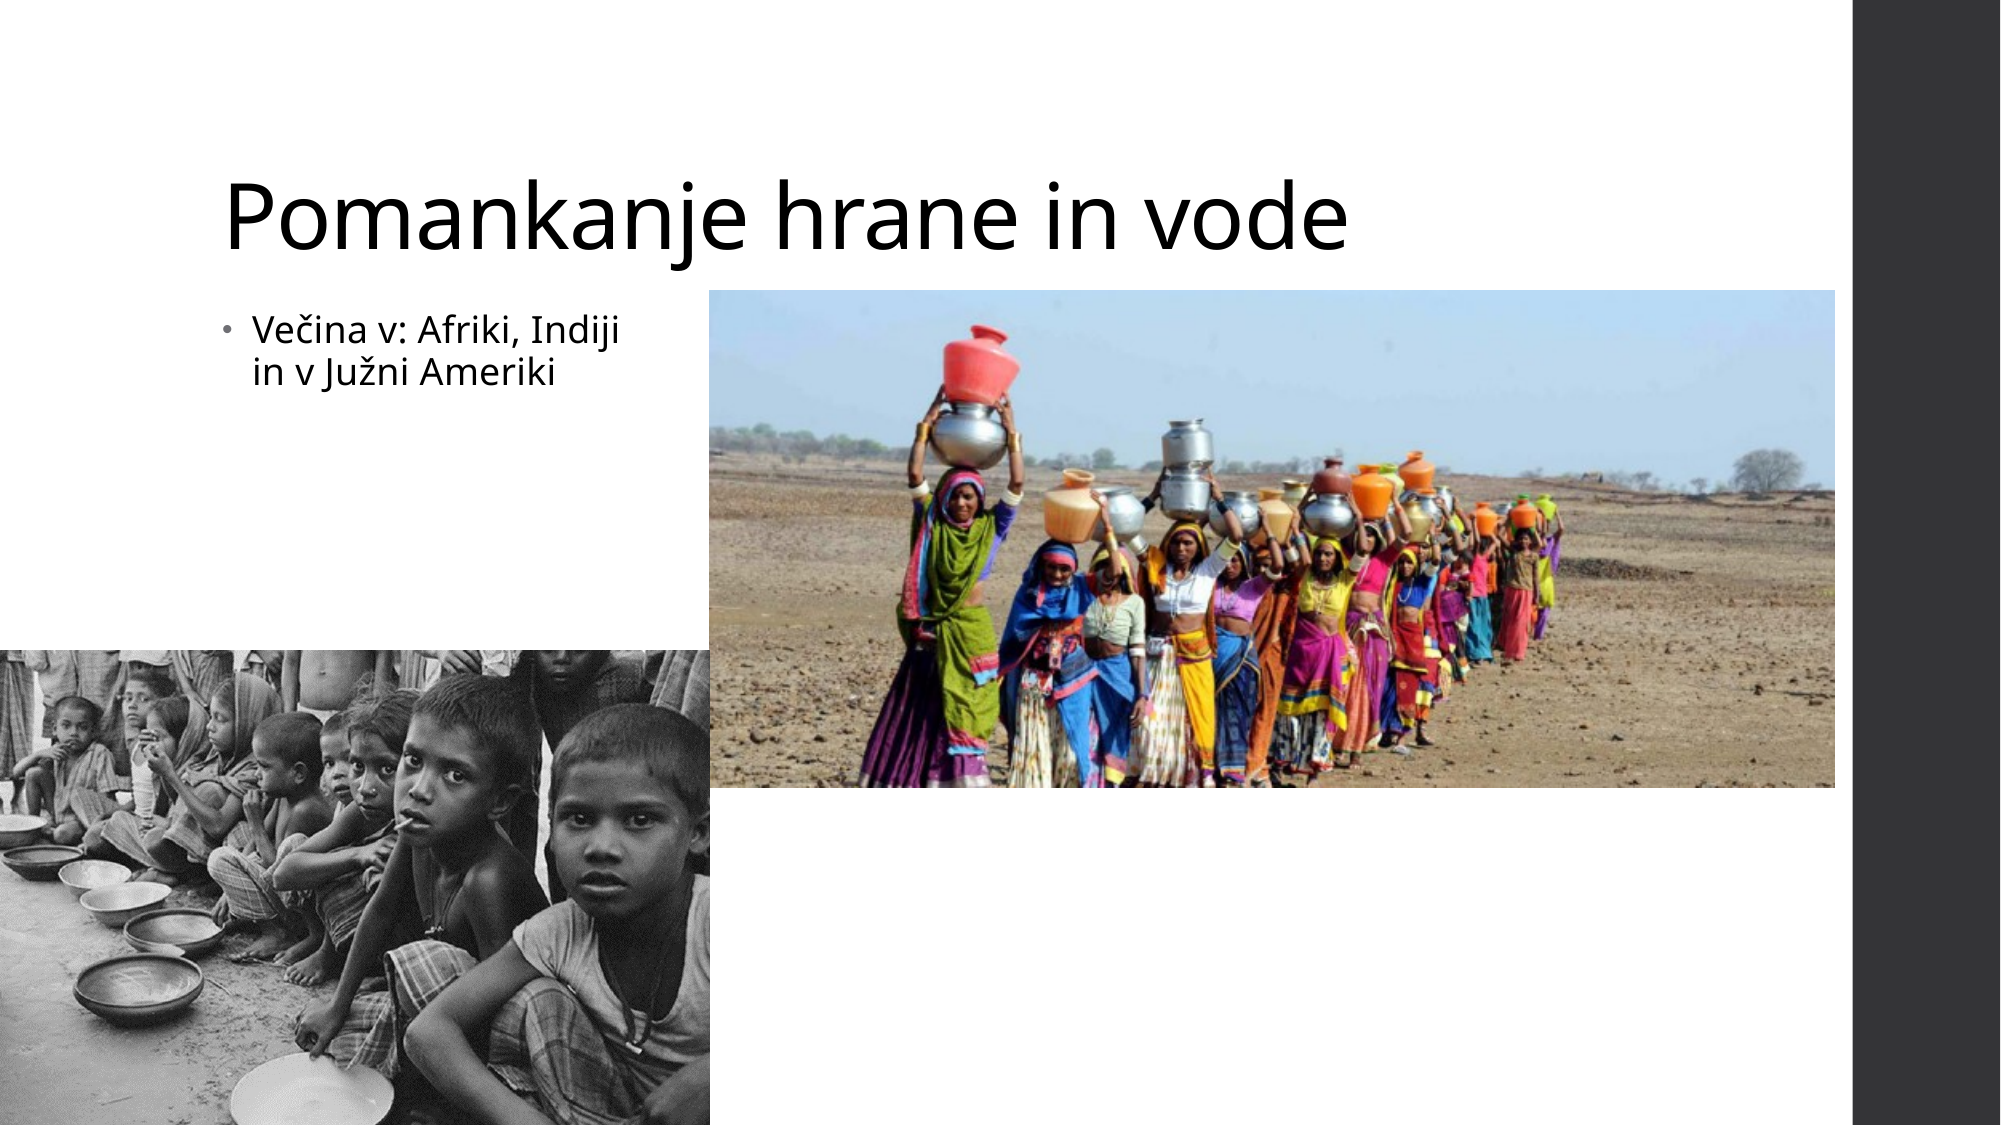

# Pomankanje hrane in vode
Večina v: Afriki, Indiji in v Južni Ameriki